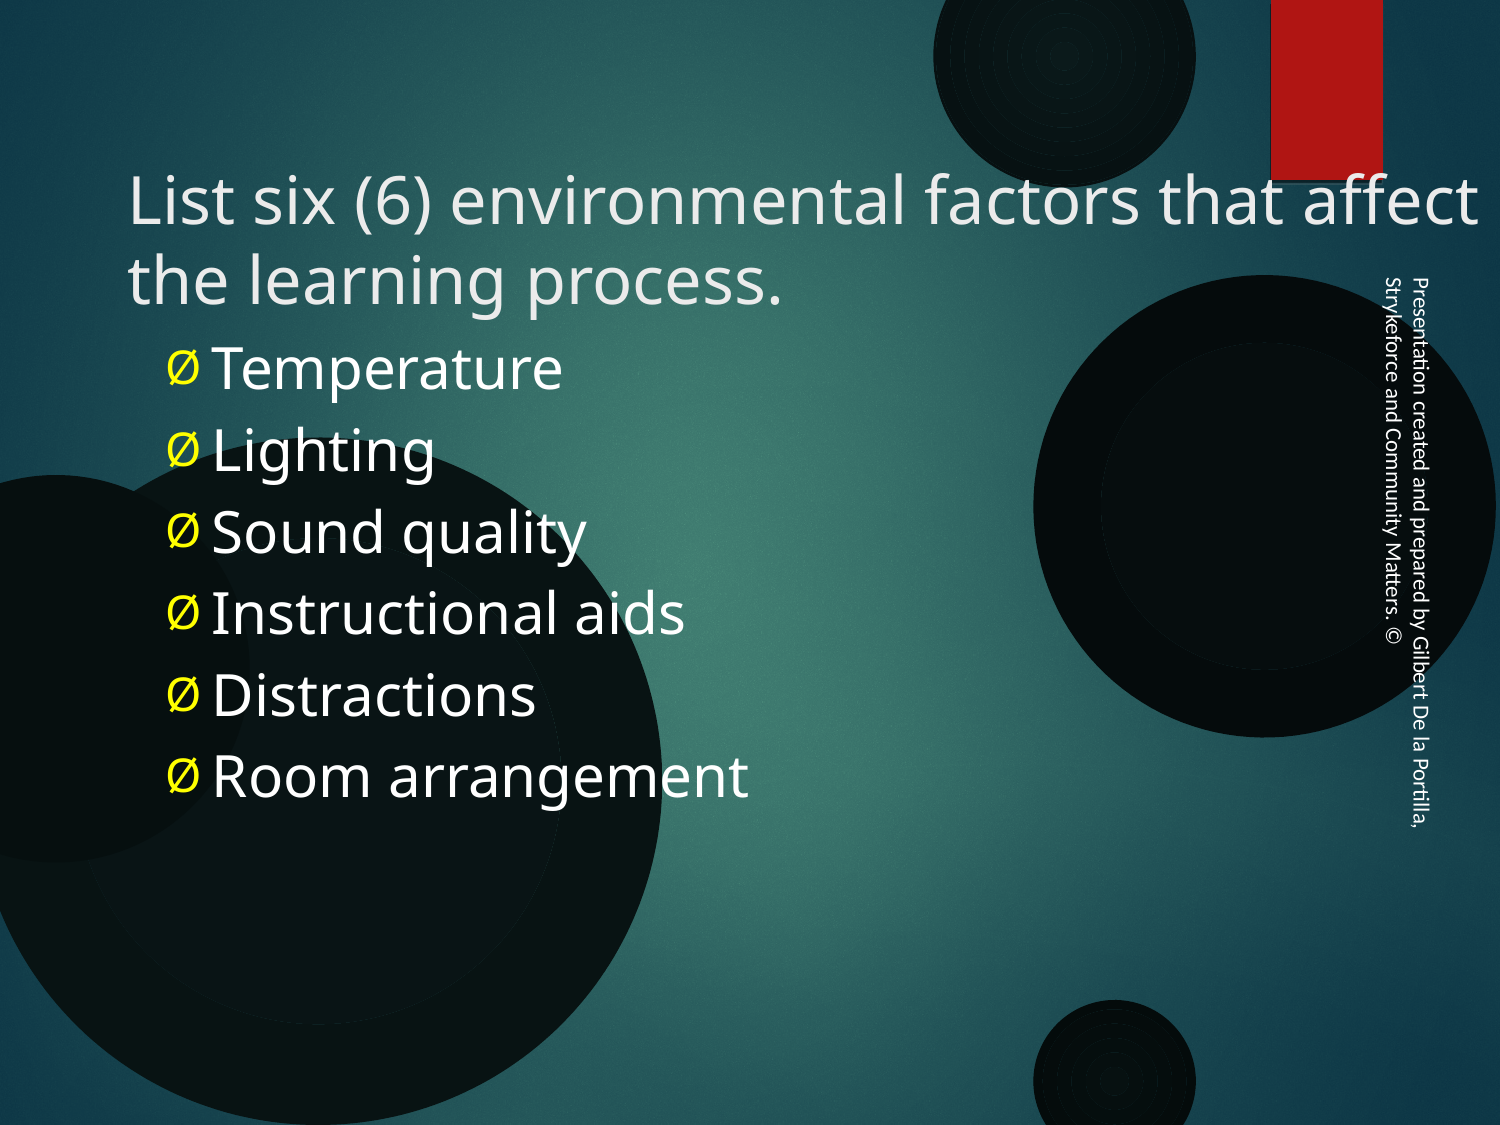

# List six (6) environmental factors that affect the learning process.
Temperature
Lighting
Sound quality
Instructional aids
Distractions
Room arrangement
Presentation created and prepared by Gilbert De la Portilla, Strykeforce and Community Matters. ©